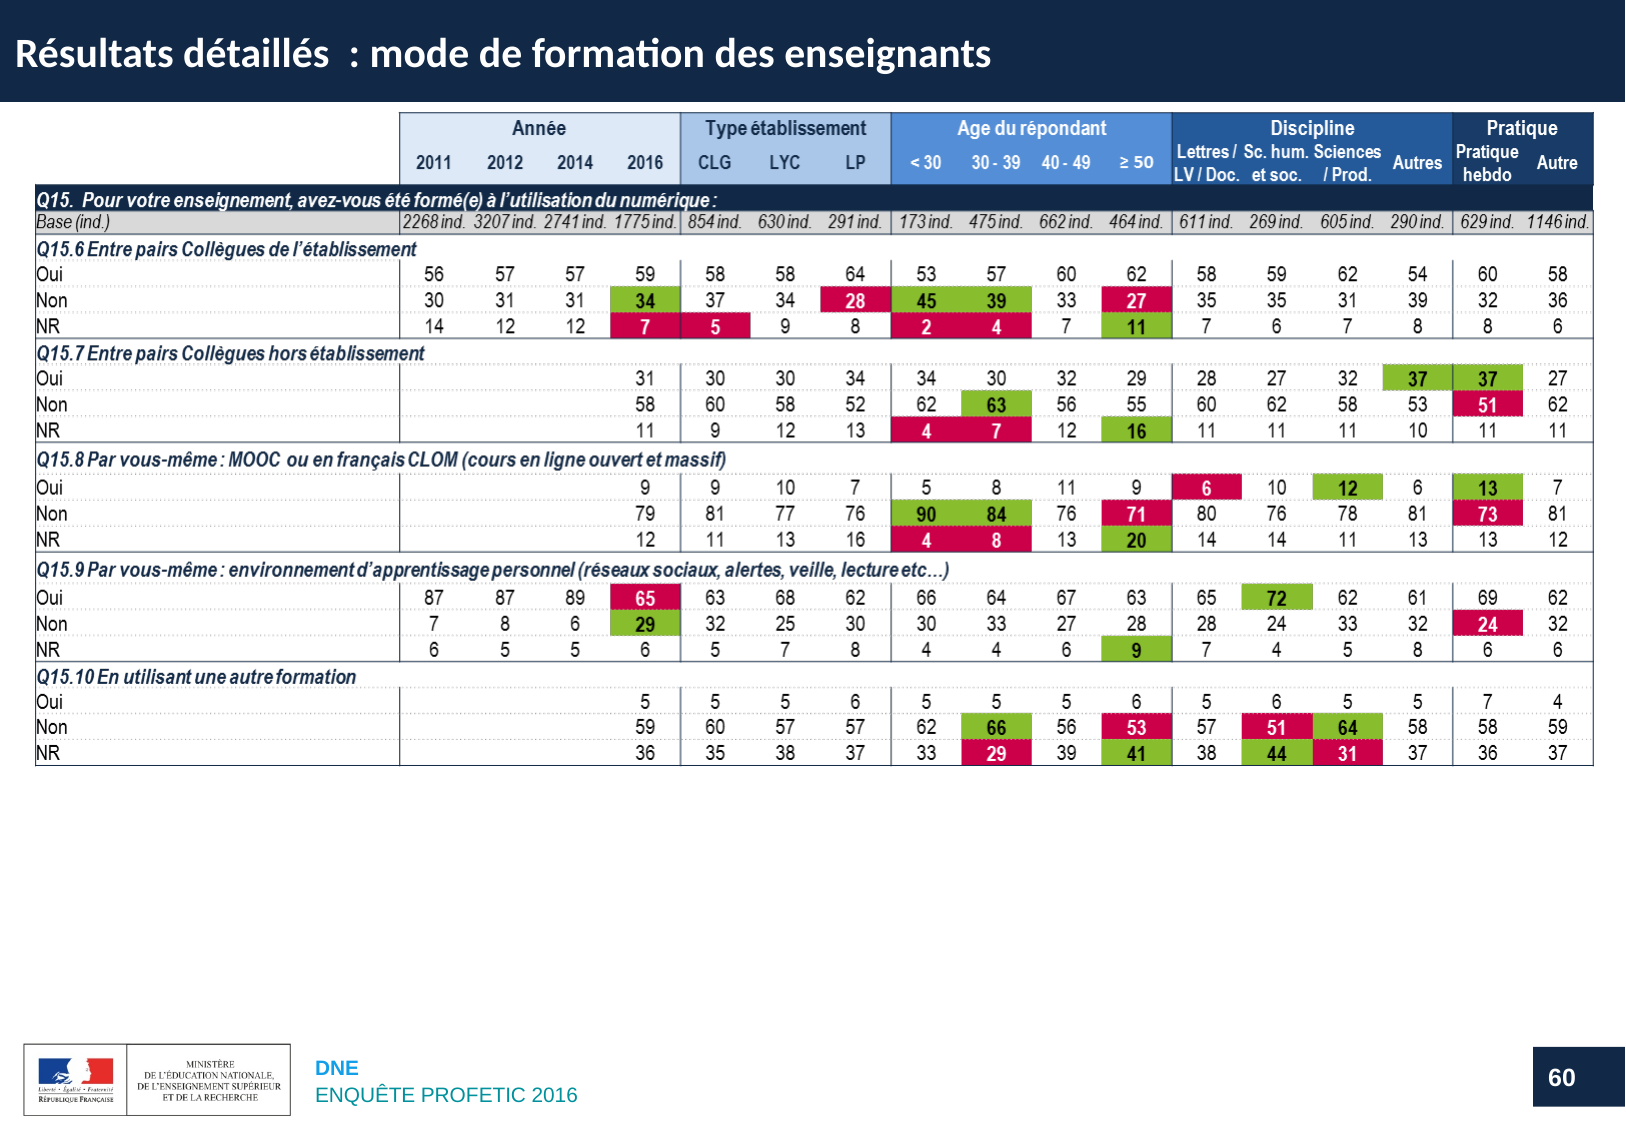

# Résultats détaillés : mode de formation des enseignants
58